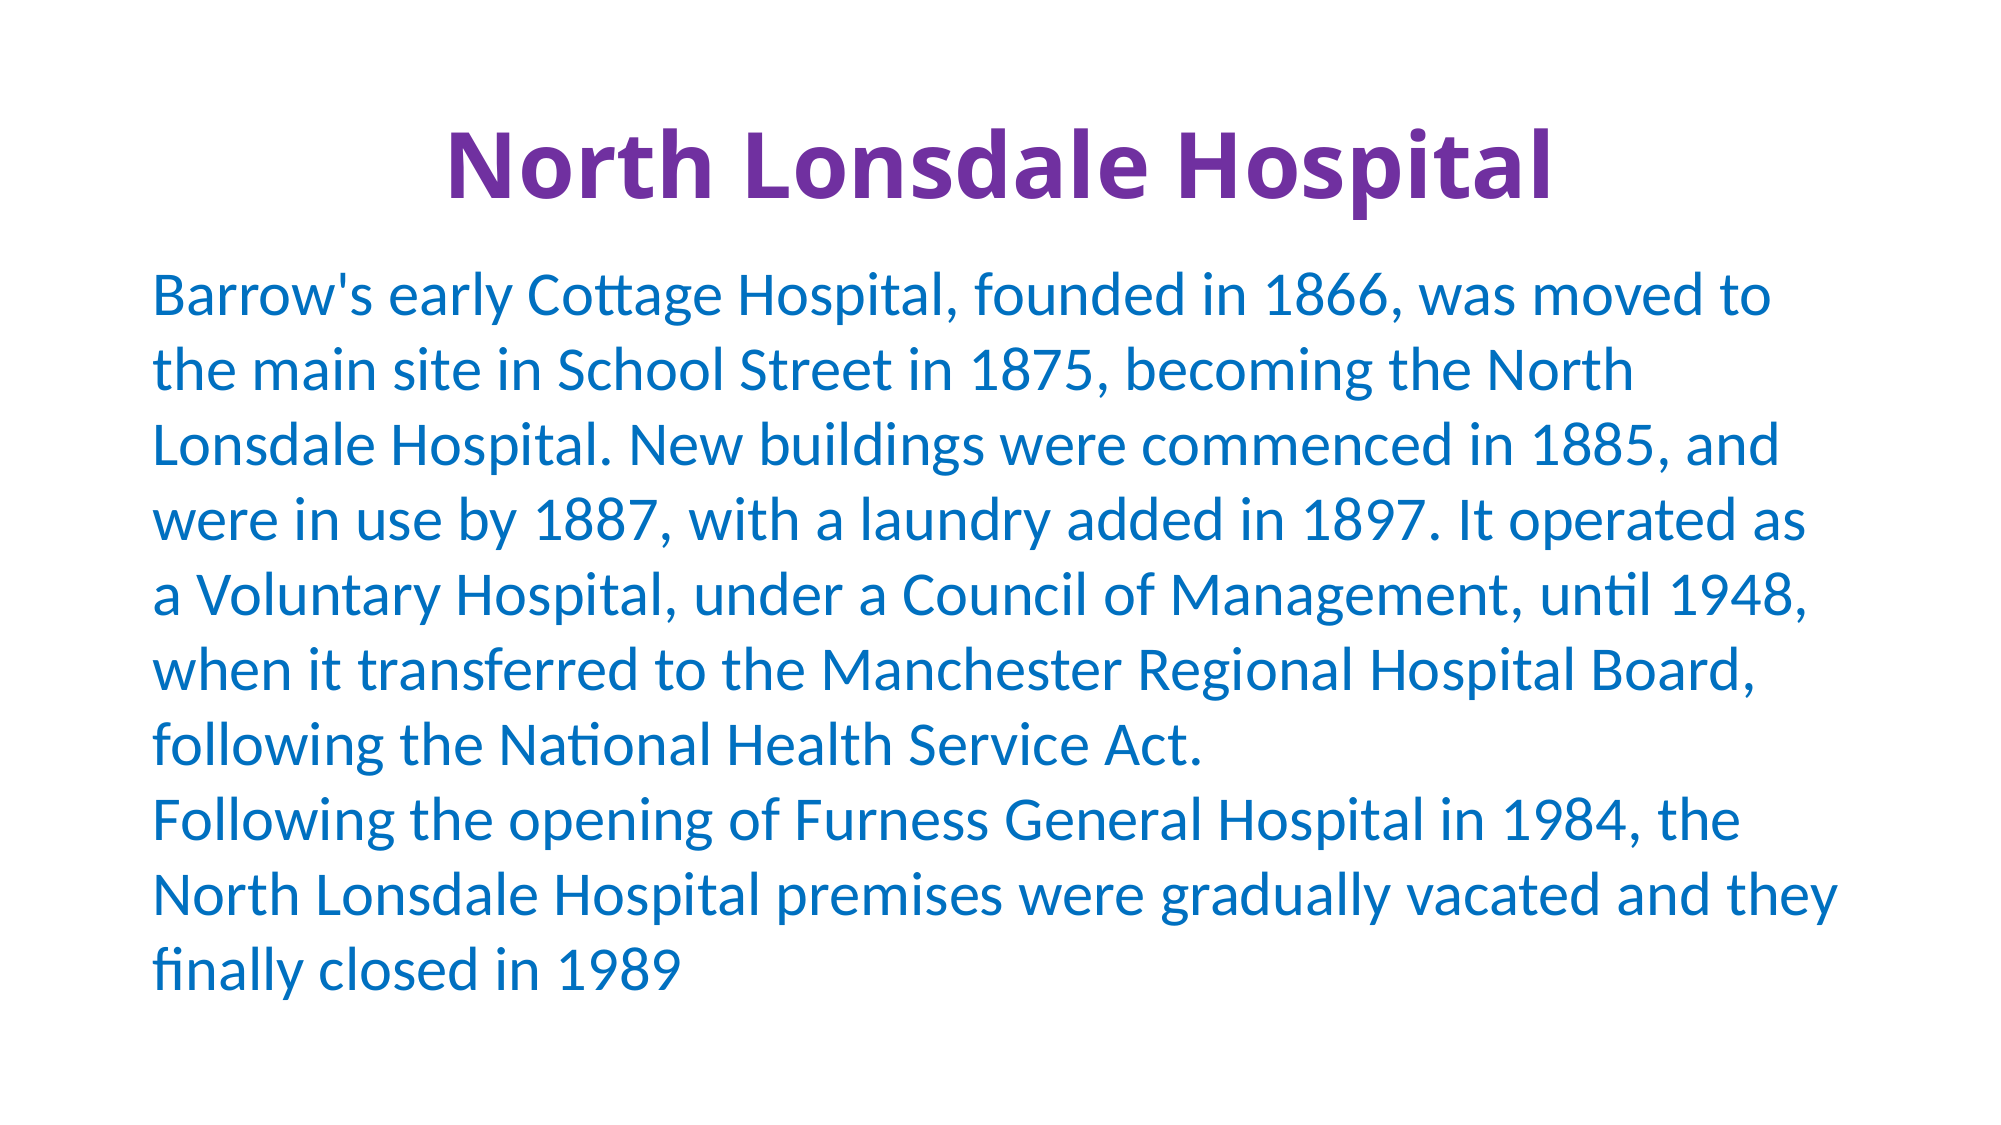

# North Lonsdale Hospital
Barrow's early Cottage Hospital, founded in 1866, was moved to the main site in School Street in 1875, becoming the North Lonsdale Hospital. New buildings were commenced in 1885, and were in use by 1887, with a laundry added in 1897. It operated as a Voluntary Hospital, under a Council of Management, until 1948, when it transferred to the Manchester Regional Hospital Board, following the National Health Service Act.
Following the opening of Furness General Hospital in 1984, the North Lonsdale Hospital premises were gradually vacated and they finally closed in 1989